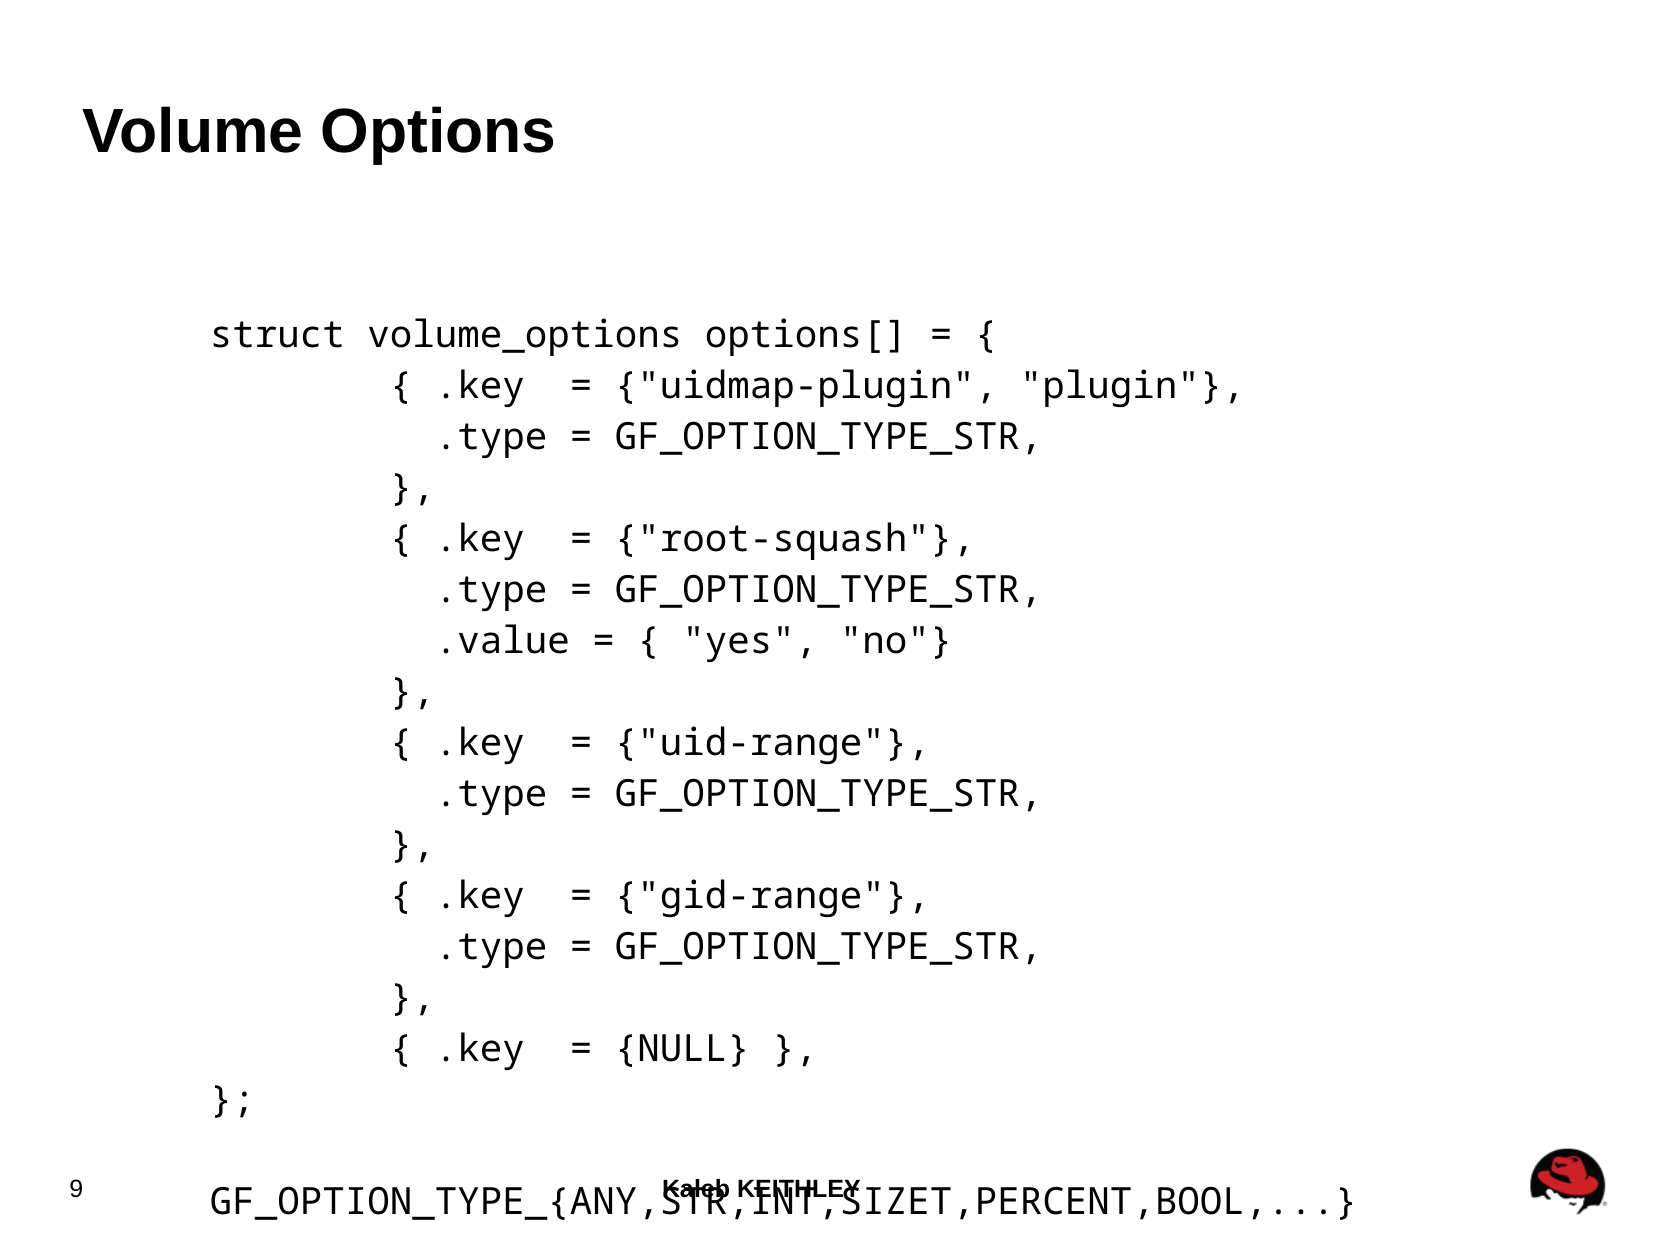

# Volume Options
struct volume_options options[] = {
 { .key = {"uidmap-plugin", "plugin"},
 .type = GF_OPTION_TYPE_STR,
 },
 { .key = {"root-squash"},
 .type = GF_OPTION_TYPE_STR,
 .value = { "yes", "no"}
 },
 { .key = {"uid-range"},
 .type = GF_OPTION_TYPE_STR,
 },
 { .key = {"gid-range"},
 .type = GF_OPTION_TYPE_STR,
 },
 { .key = {NULL} },
};
GF_OPTION_TYPE_{ANY,STR,INT,SIZET,PERCENT,BOOL,...}